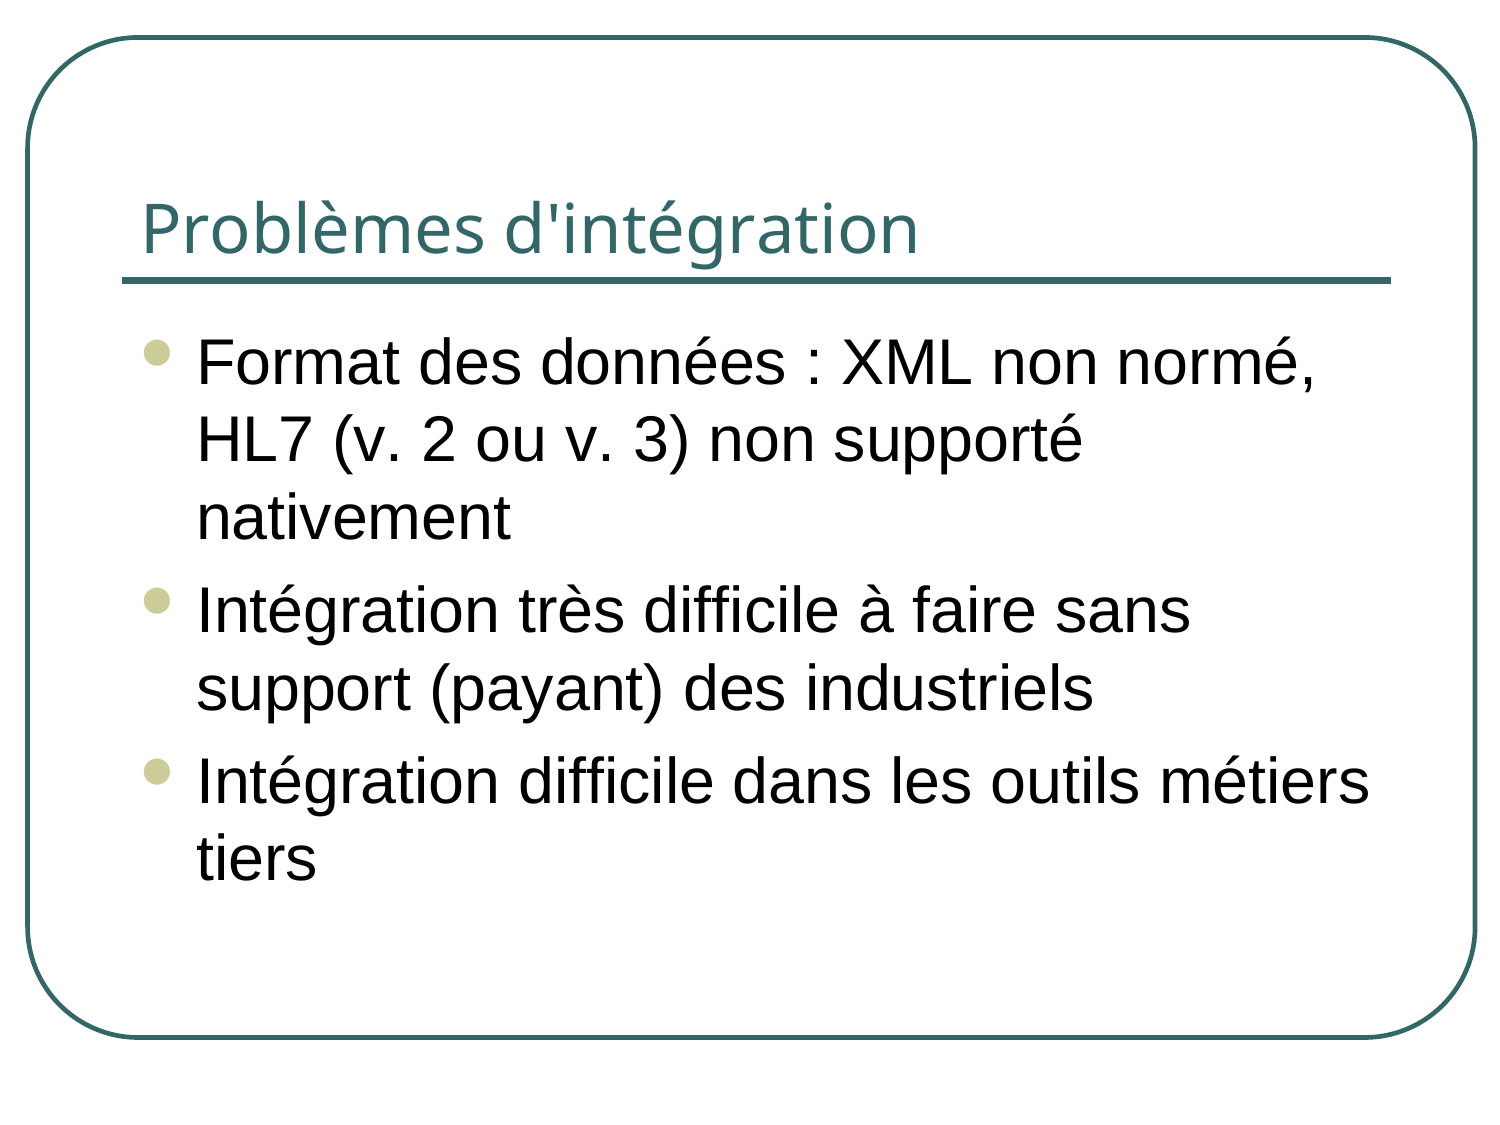

# Problèmes d'intégration
Format des données : XML non normé, HL7 (v. 2 ou v. 3) non supporté nativement
Intégration très difficile à faire sans support (payant) des industriels
Intégration difficile dans les outils métiers tiers